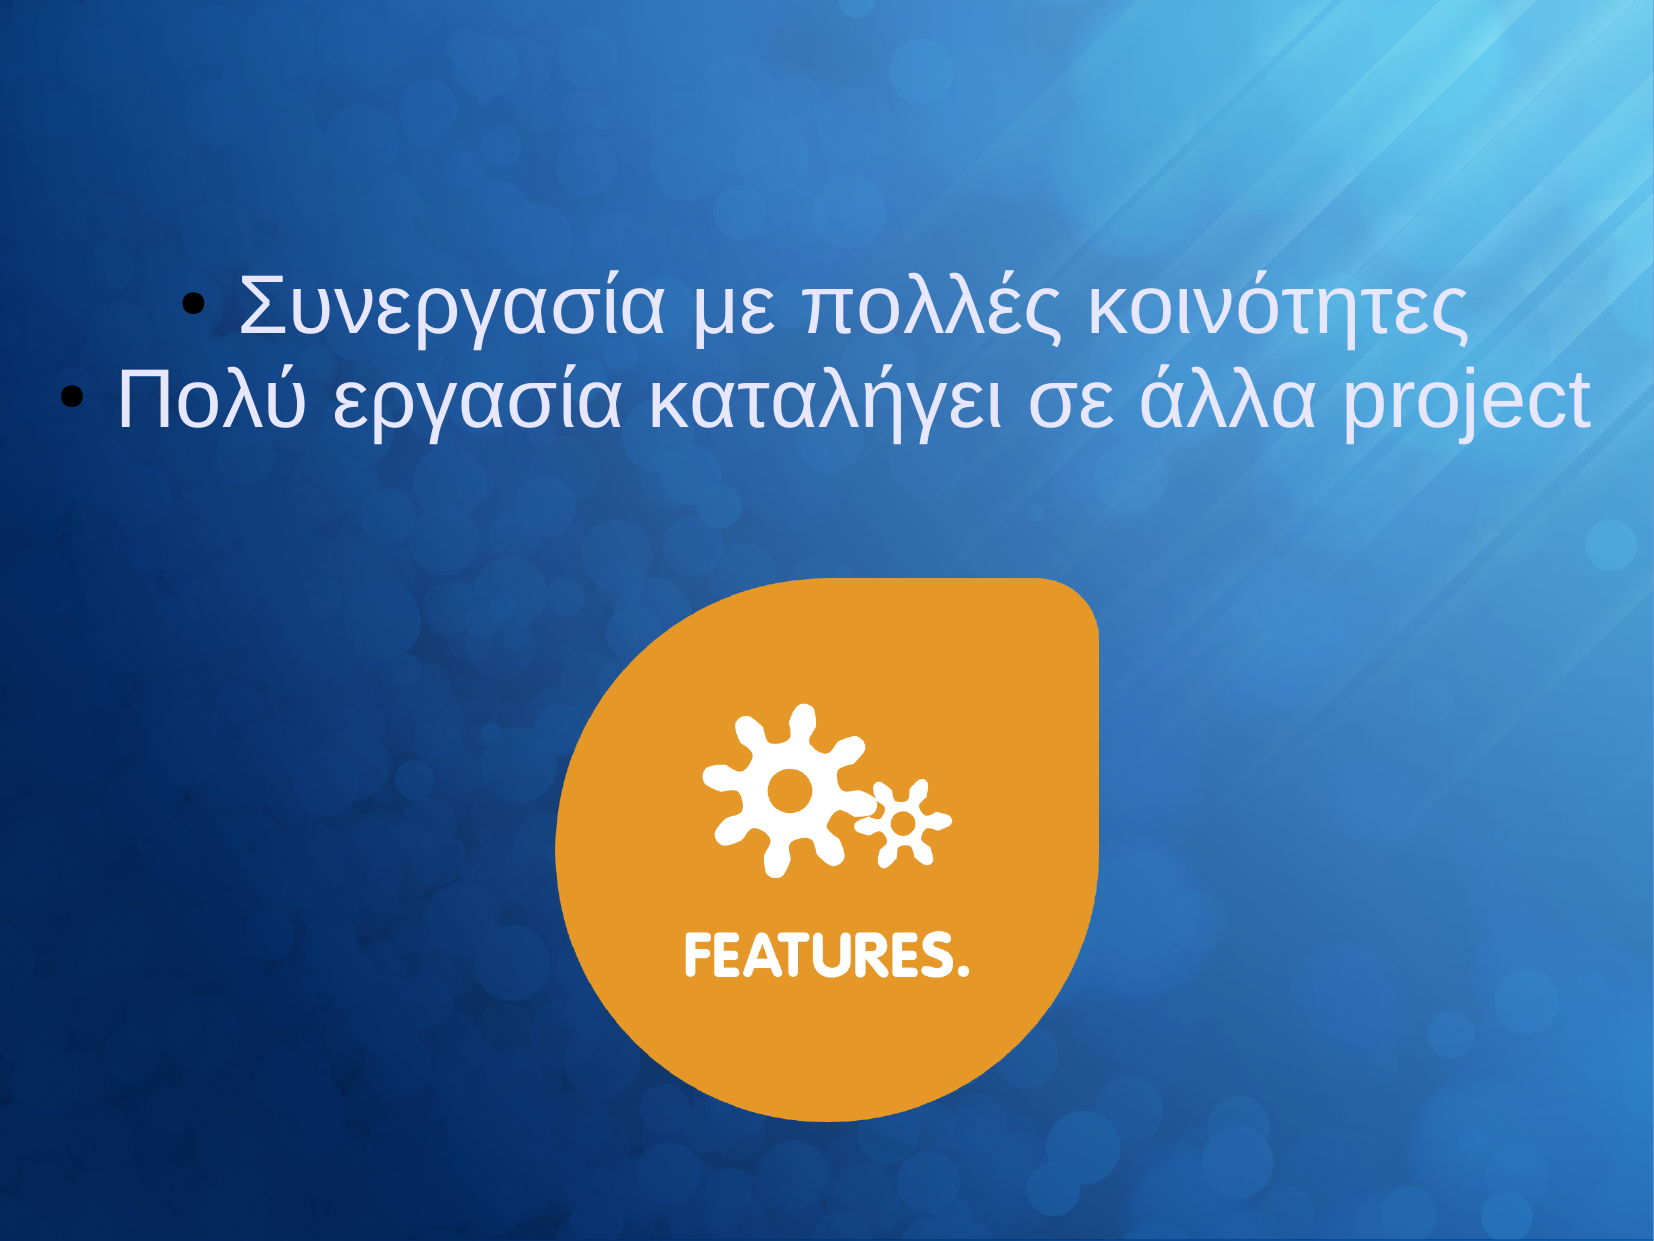

Συνεργασία με πολλές κοινότητες
 Πολύ εργασία καταλήγει σε άλλα project